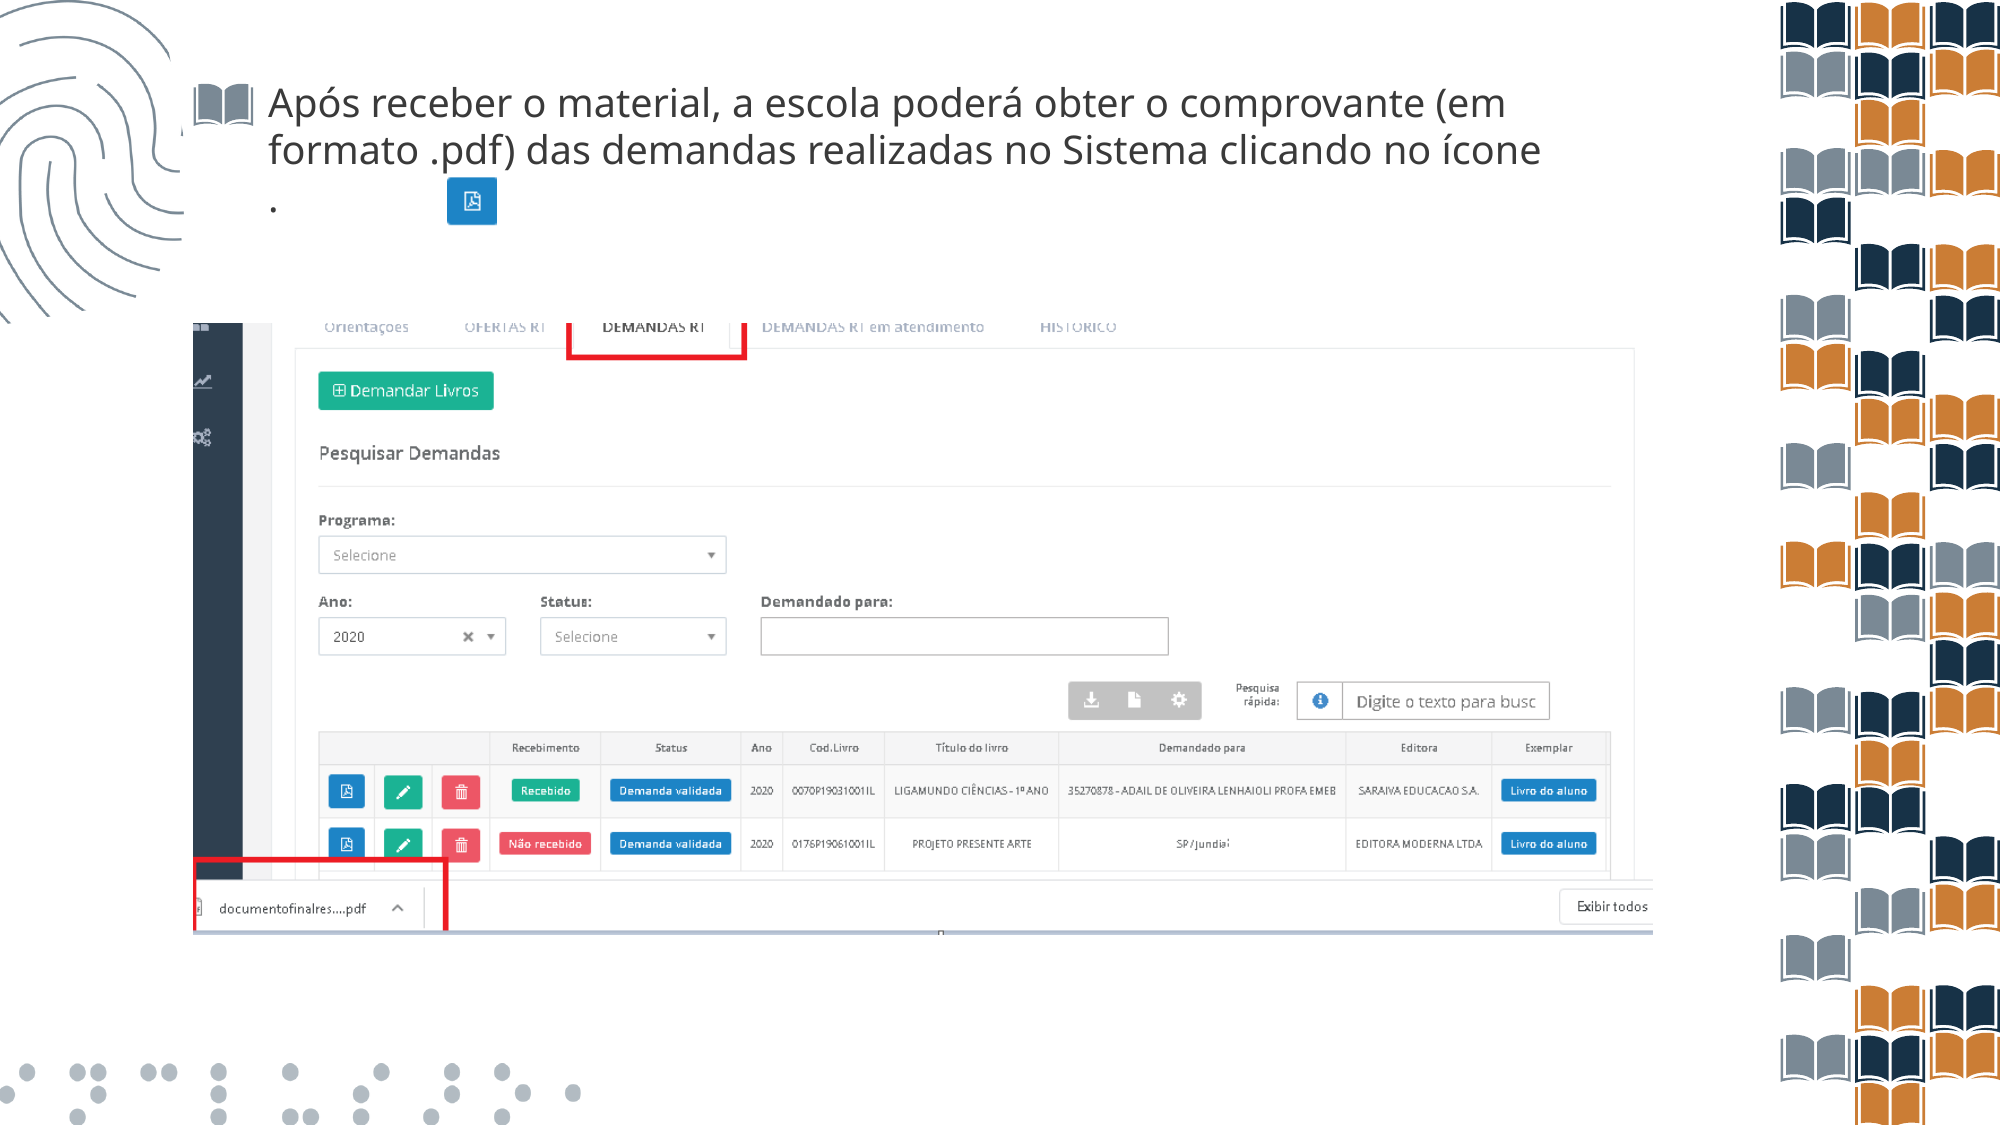

Após receber o material, a escola poderá obter o comprovante (em formato .pdf) das demandas realizadas no Sistema clicando no ícone .